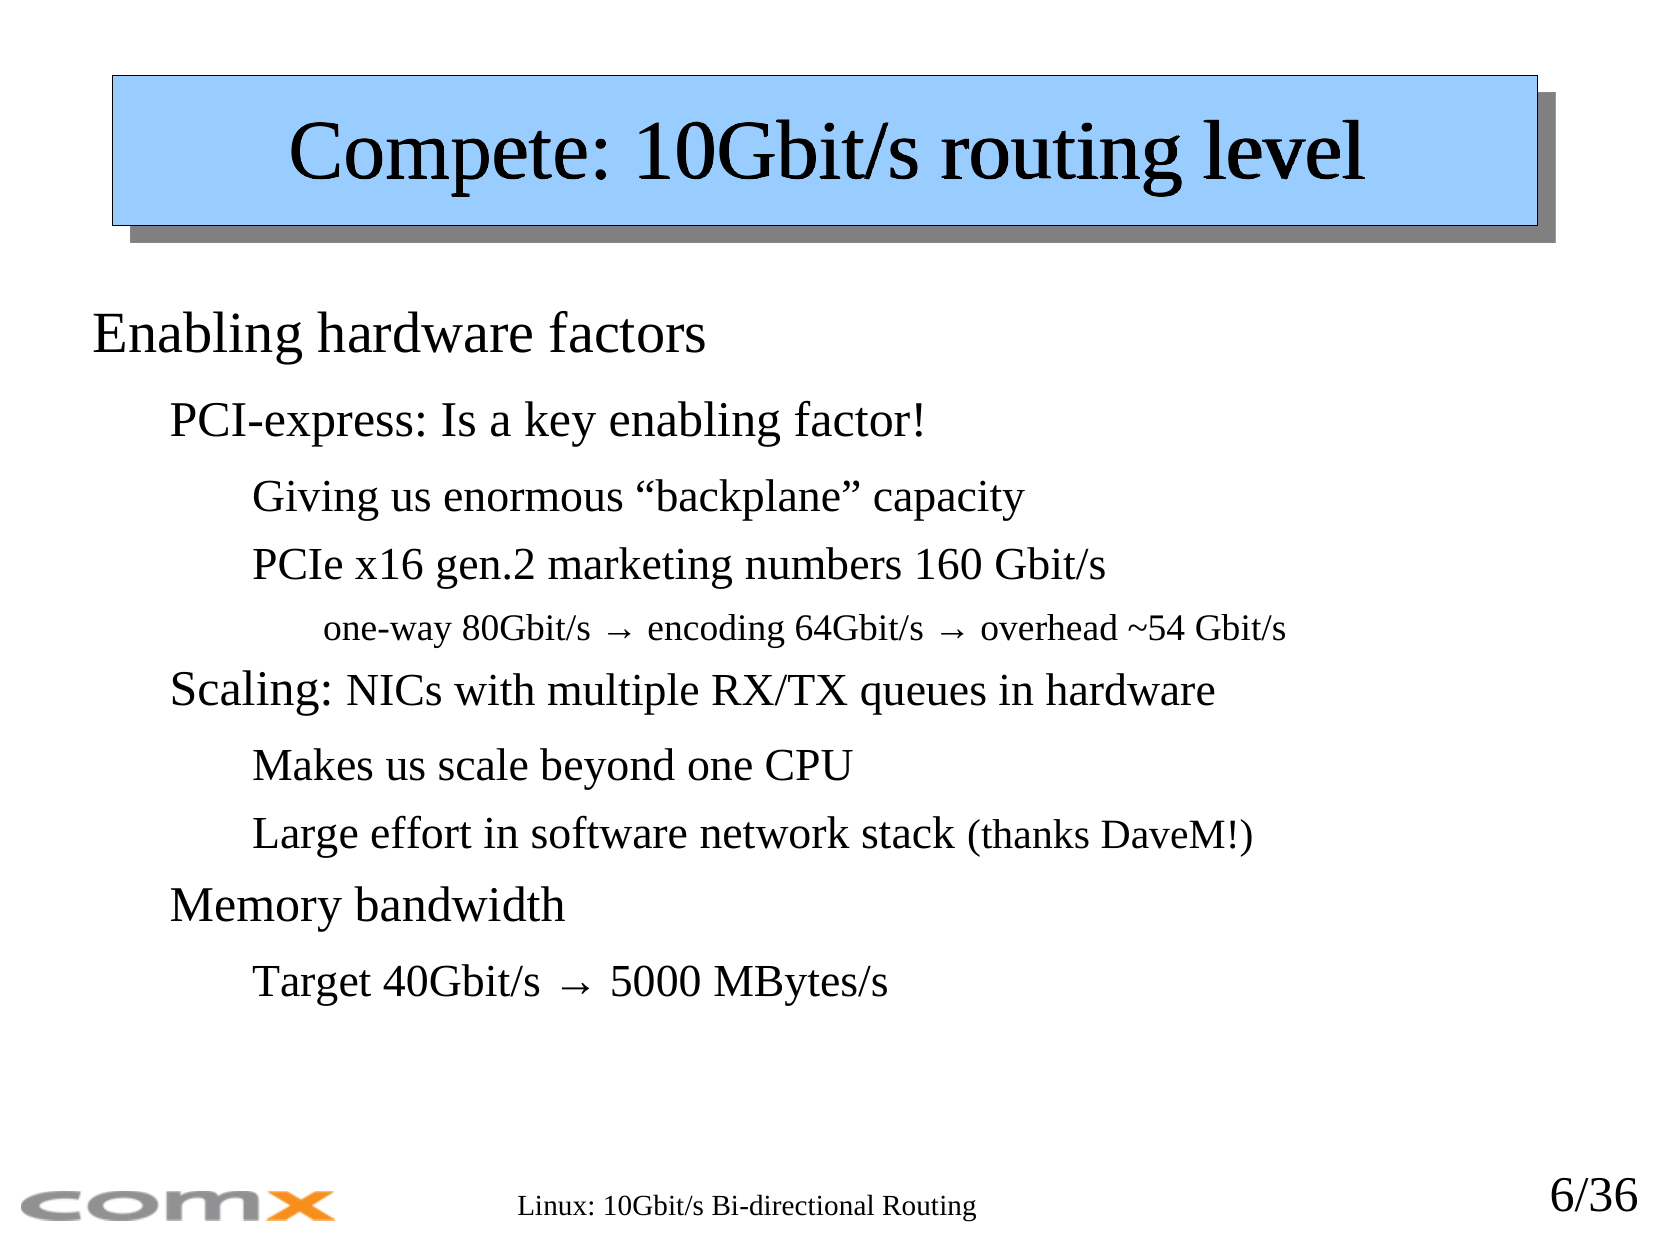

# Compete: 10Gbit/s routing level
Enabling hardware factors
PCI-express: Is a key enabling factor!
Giving us enormous “backplane” capacity
PCIe x16 gen.2 marketing numbers 160 Gbit/s
one-way 80Gbit/s → encoding 64Gbit/s → overhead ~54 Gbit/s
Scaling: NICs with multiple RX/TX queues in hardware
Makes us scale beyond one CPU
Large effort in software network stack (thanks DaveM!)
Memory bandwidth
Target 40Gbit/s → 5000 MBytes/s